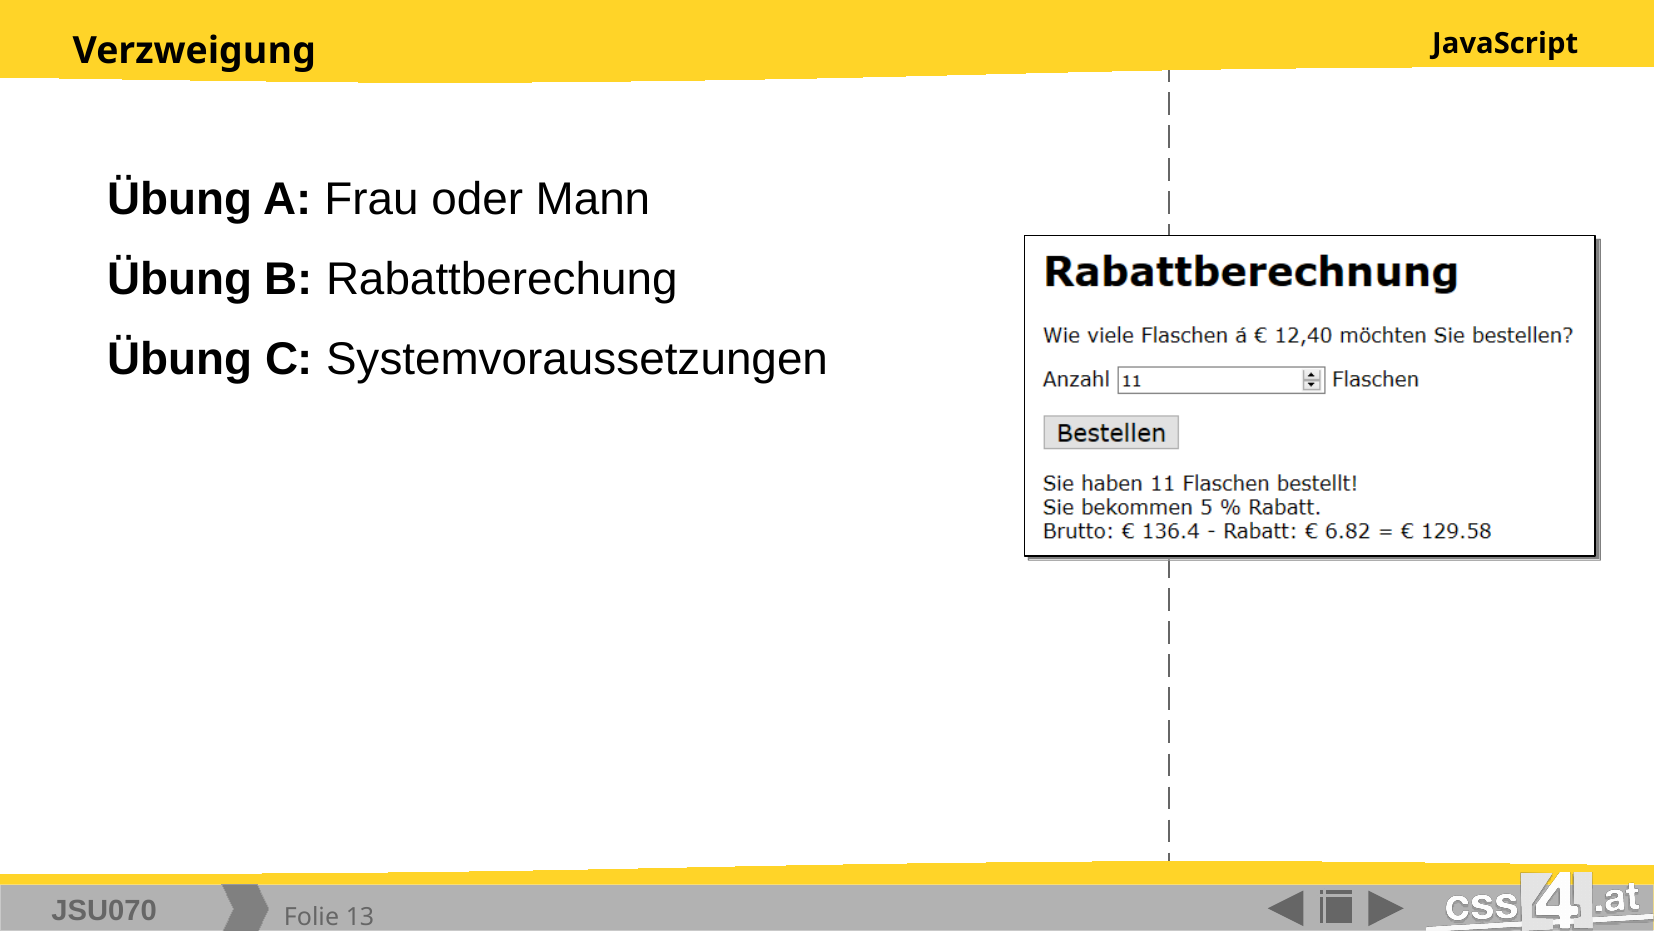

JavaScript
Verzweigung
Übung A: Frau oder Mann
Übung B: Rabattberechung
Übung C: Systemvoraussetzungen
JSU070
Folie